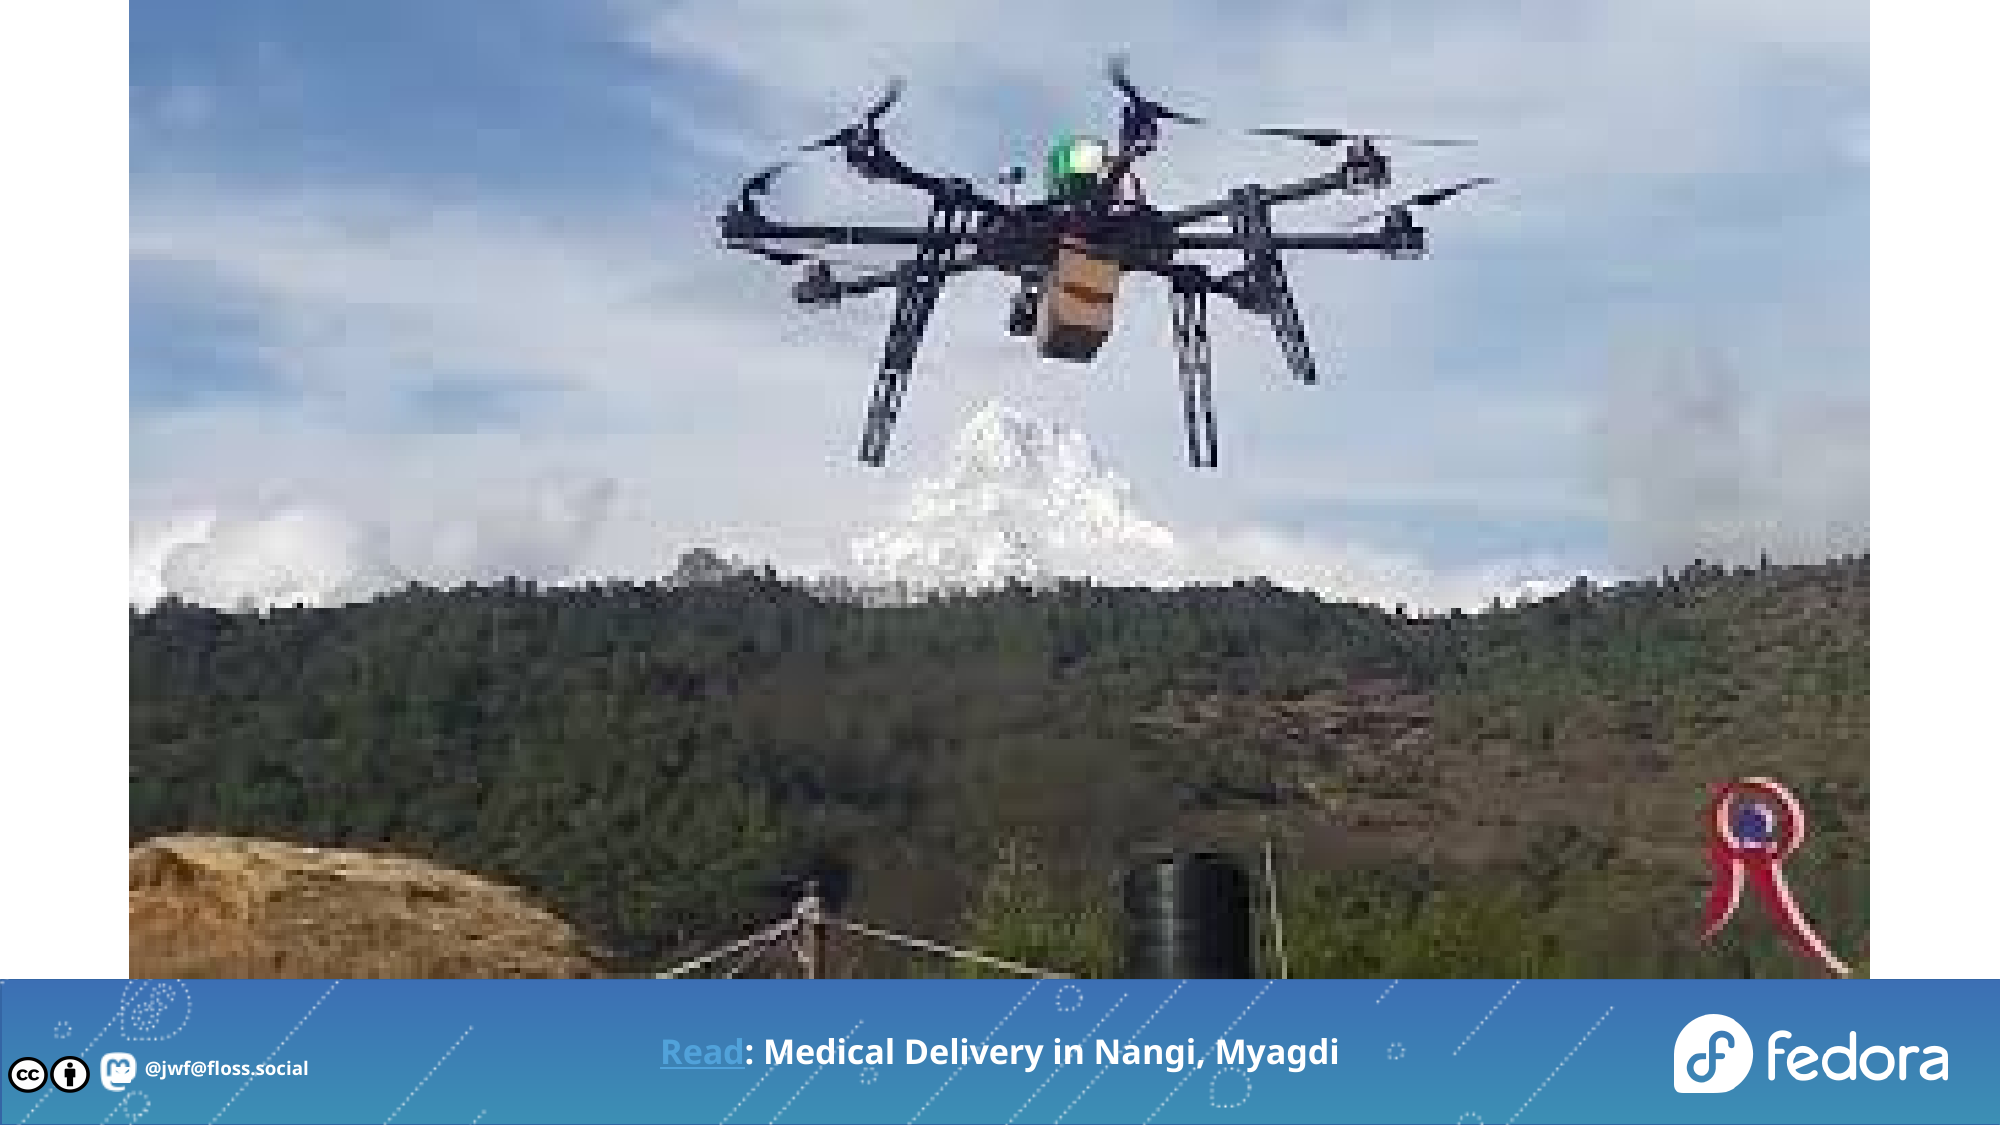

# Read: Medical Delivery in Nangi, Myagdi
@jwf@floss.social